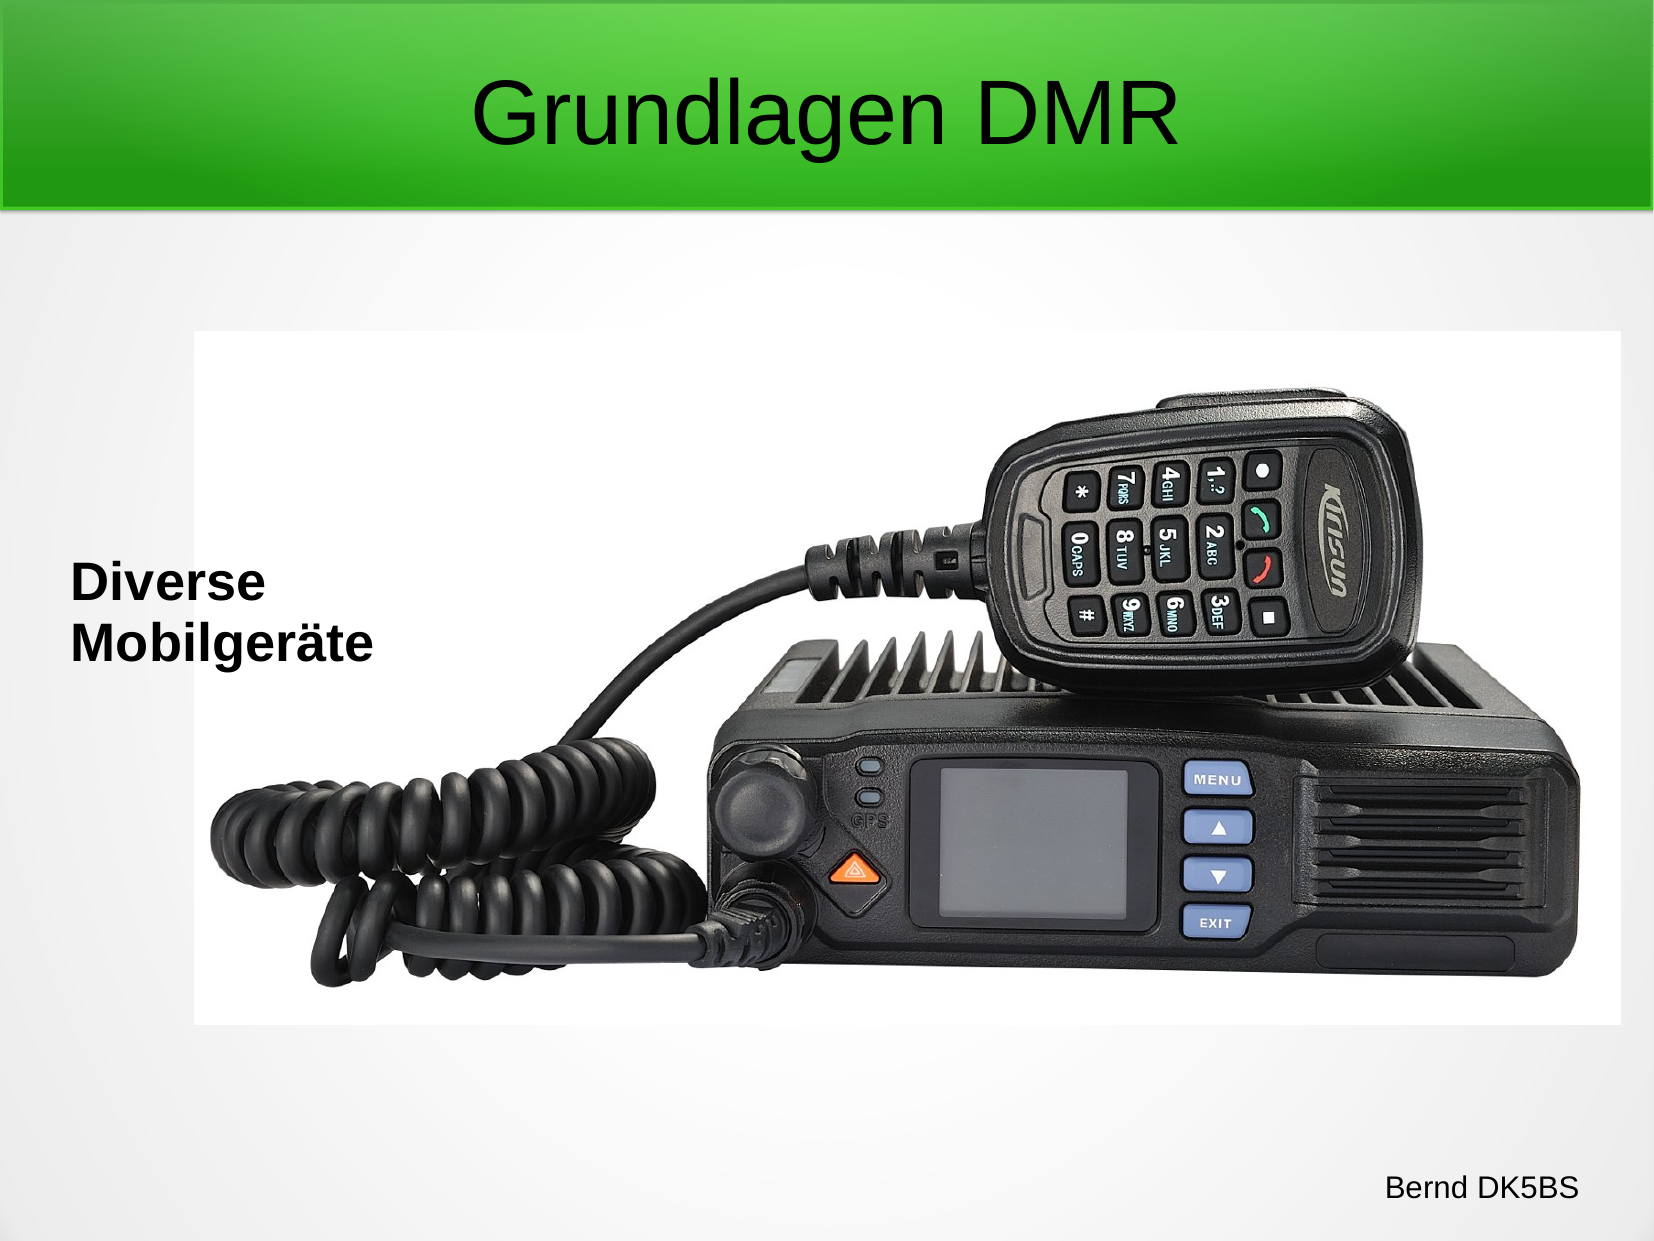

# Grundlagen DMR
Diverse
Mobilgeräte
Bernd DK5BS